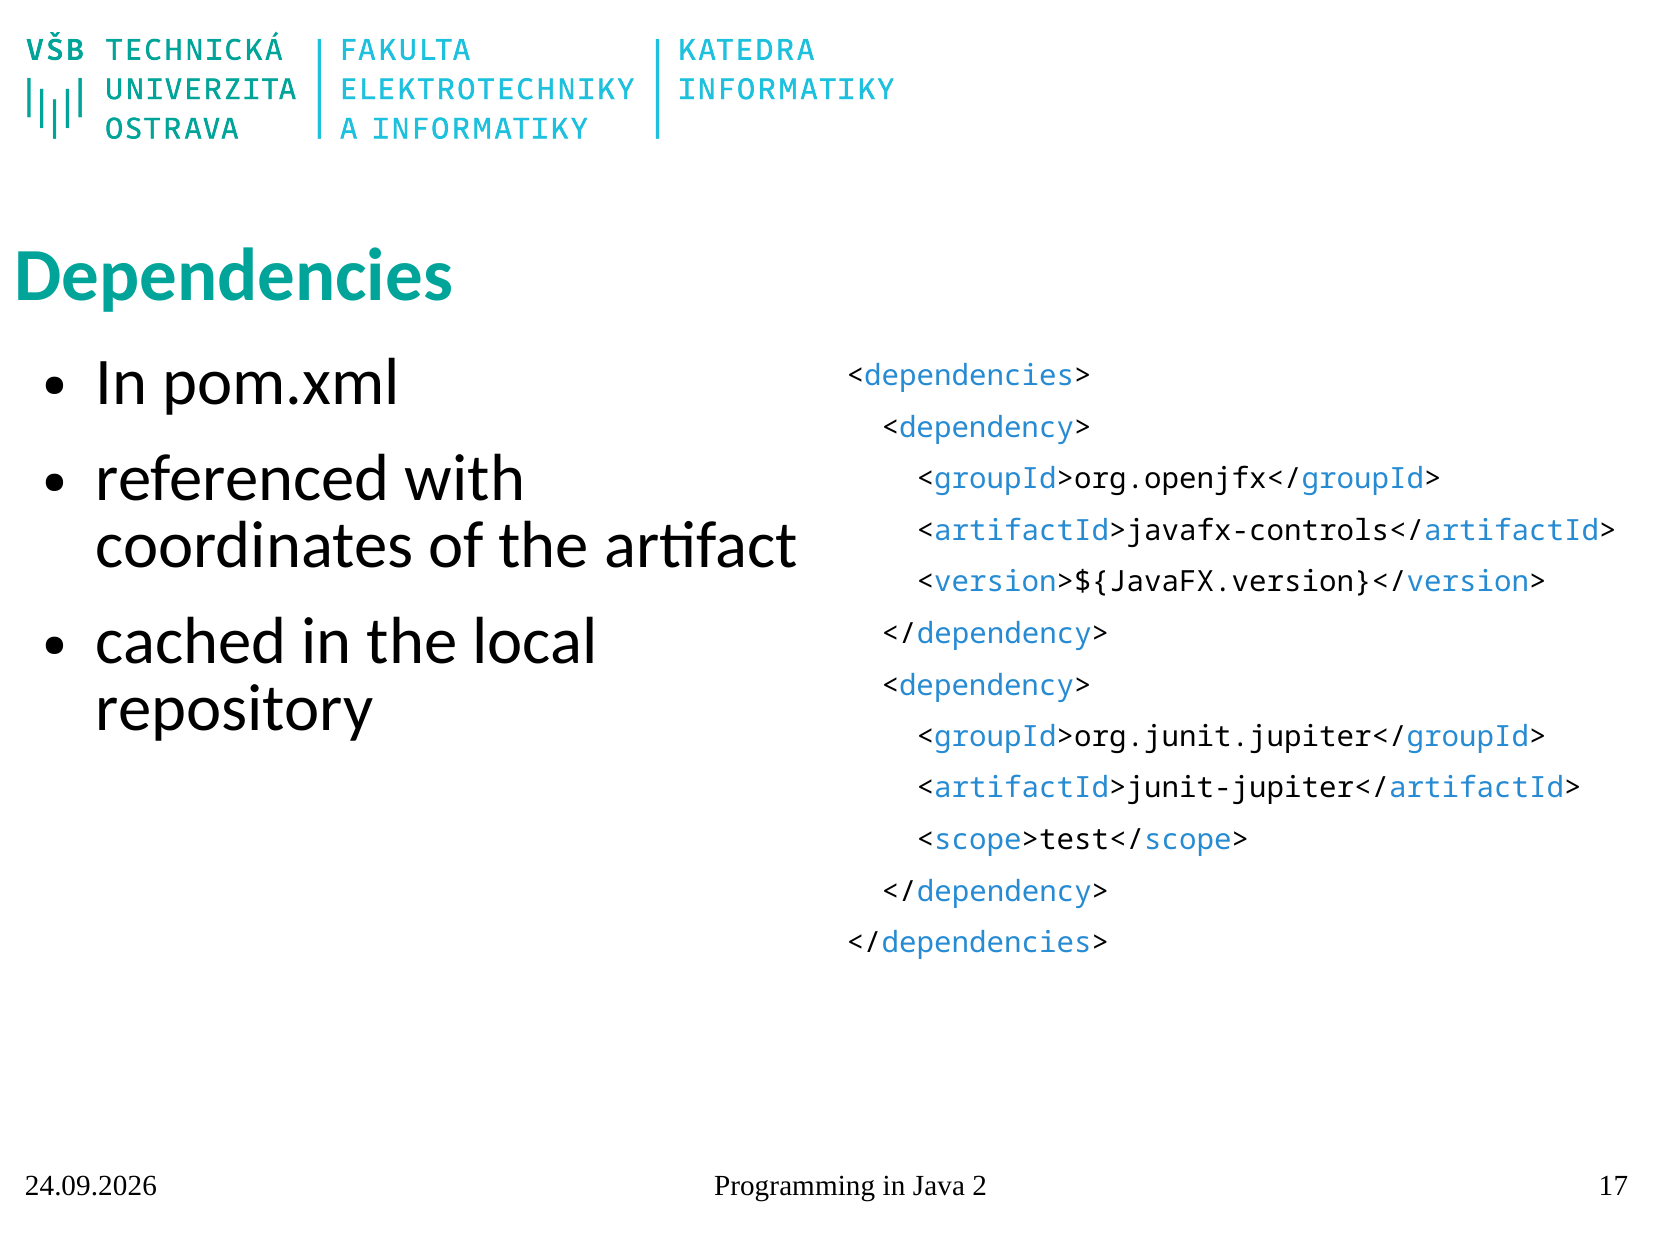

# Dependencies
In pom.xml
referenced with coordinates of the artifact
cached in the local repository
<dependencies>
 <dependency>
 <groupId>org.openjfx</groupId>
 <artifactId>javafx-controls</artifactId>
 <version>${JavaFX.version}</version>
 </dependency>
 <dependency>
 <groupId>org.junit.jupiter</groupId>
 <artifactId>junit-jupiter</artifactId>
 <scope>test</scope>
 </dependency>
</dependencies>
Programming in Java 2
17